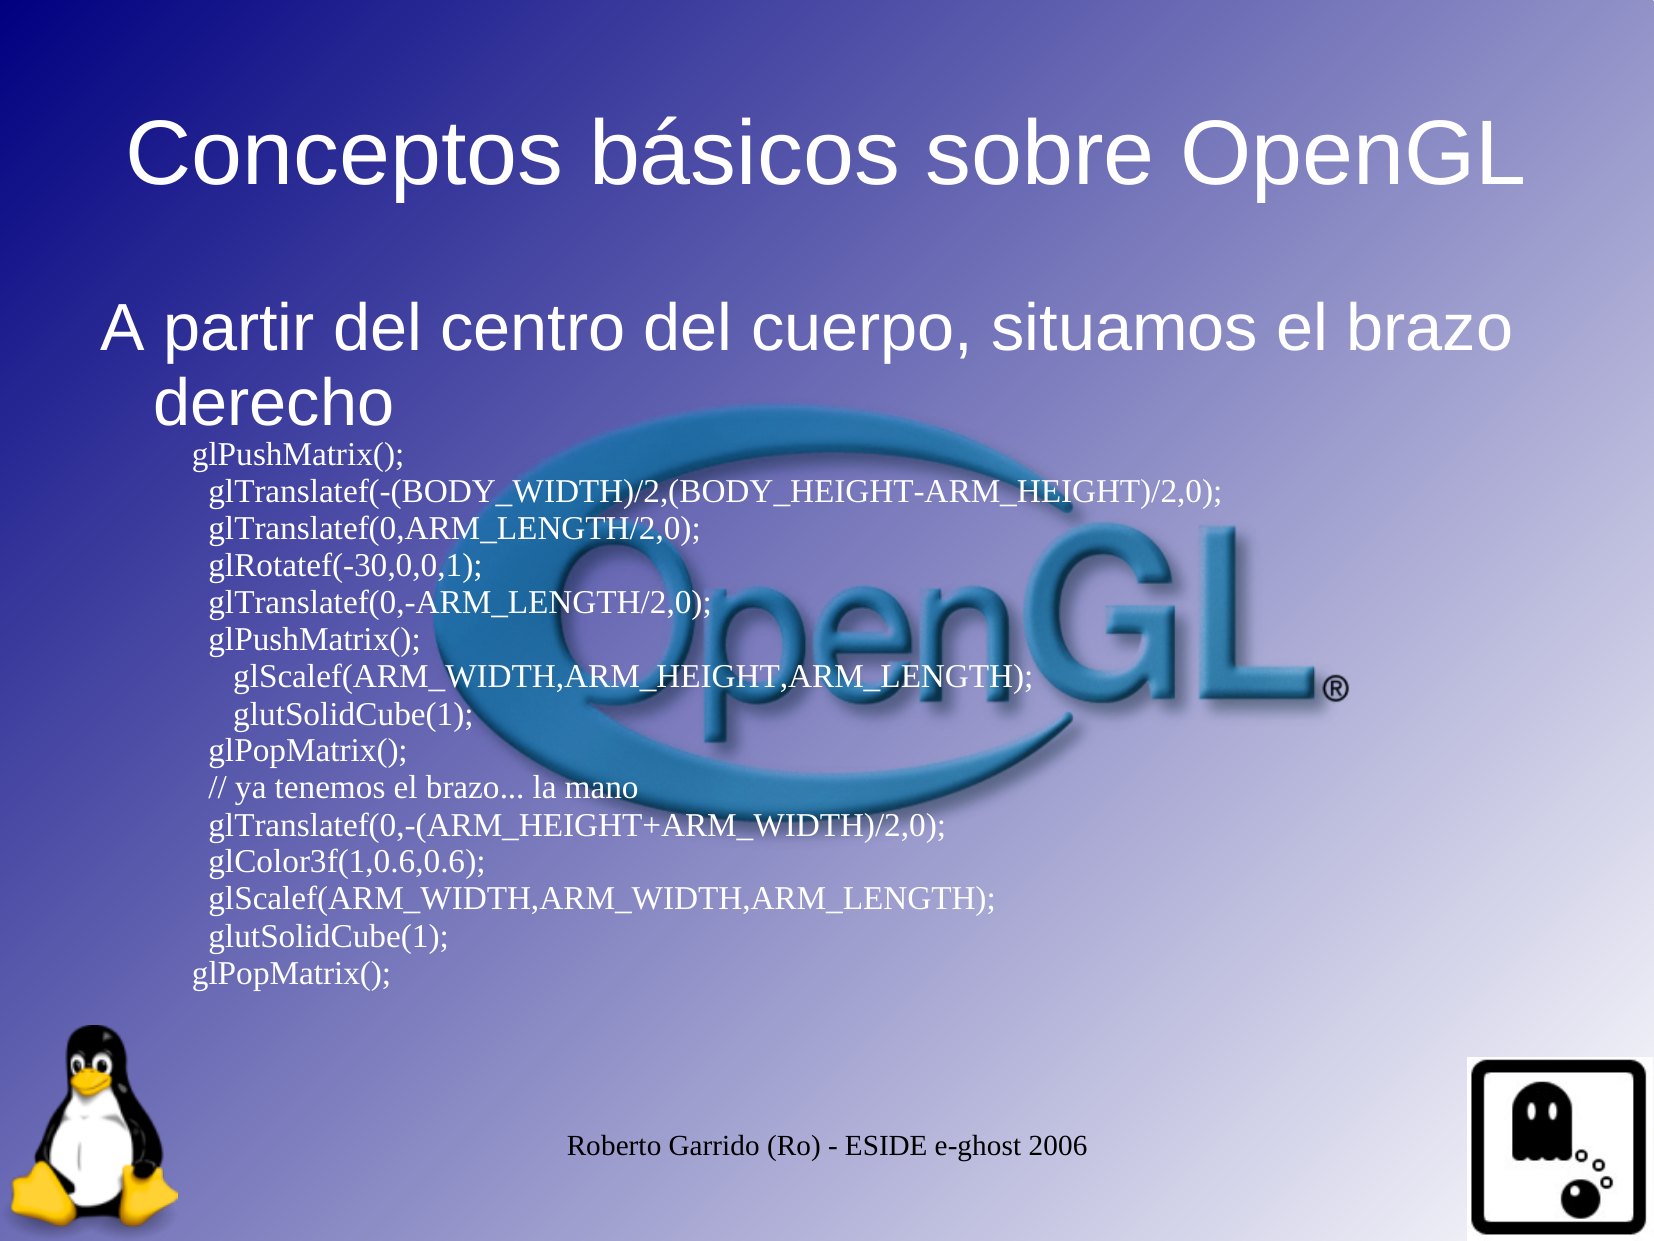

# Conceptos básicos sobre OpenGL
A partir del centro del cuerpo, situamos el brazo derecho
glPushMatrix();
 glTranslatef(-(BODY_WIDTH)/2,(BODY_HEIGHT-ARM_HEIGHT)/2,0);
 glTranslatef(0,ARM_LENGTH/2,0);
 glRotatef(-30,0,0,1);
 glTranslatef(0,-ARM_LENGTH/2,0);
 glPushMatrix();
 glScalef(ARM_WIDTH,ARM_HEIGHT,ARM_LENGTH);
 glutSolidCube(1);
 glPopMatrix();
 // ya tenemos el brazo... la mano
 glTranslatef(0,-(ARM_HEIGHT+ARM_WIDTH)/2,0);
 glColor3f(1,0.6,0.6);
 glScalef(ARM_WIDTH,ARM_WIDTH,ARM_LENGTH);
 glutSolidCube(1);
glPopMatrix();
Roberto Garrido (Ro) - ESIDE e-ghost 2006